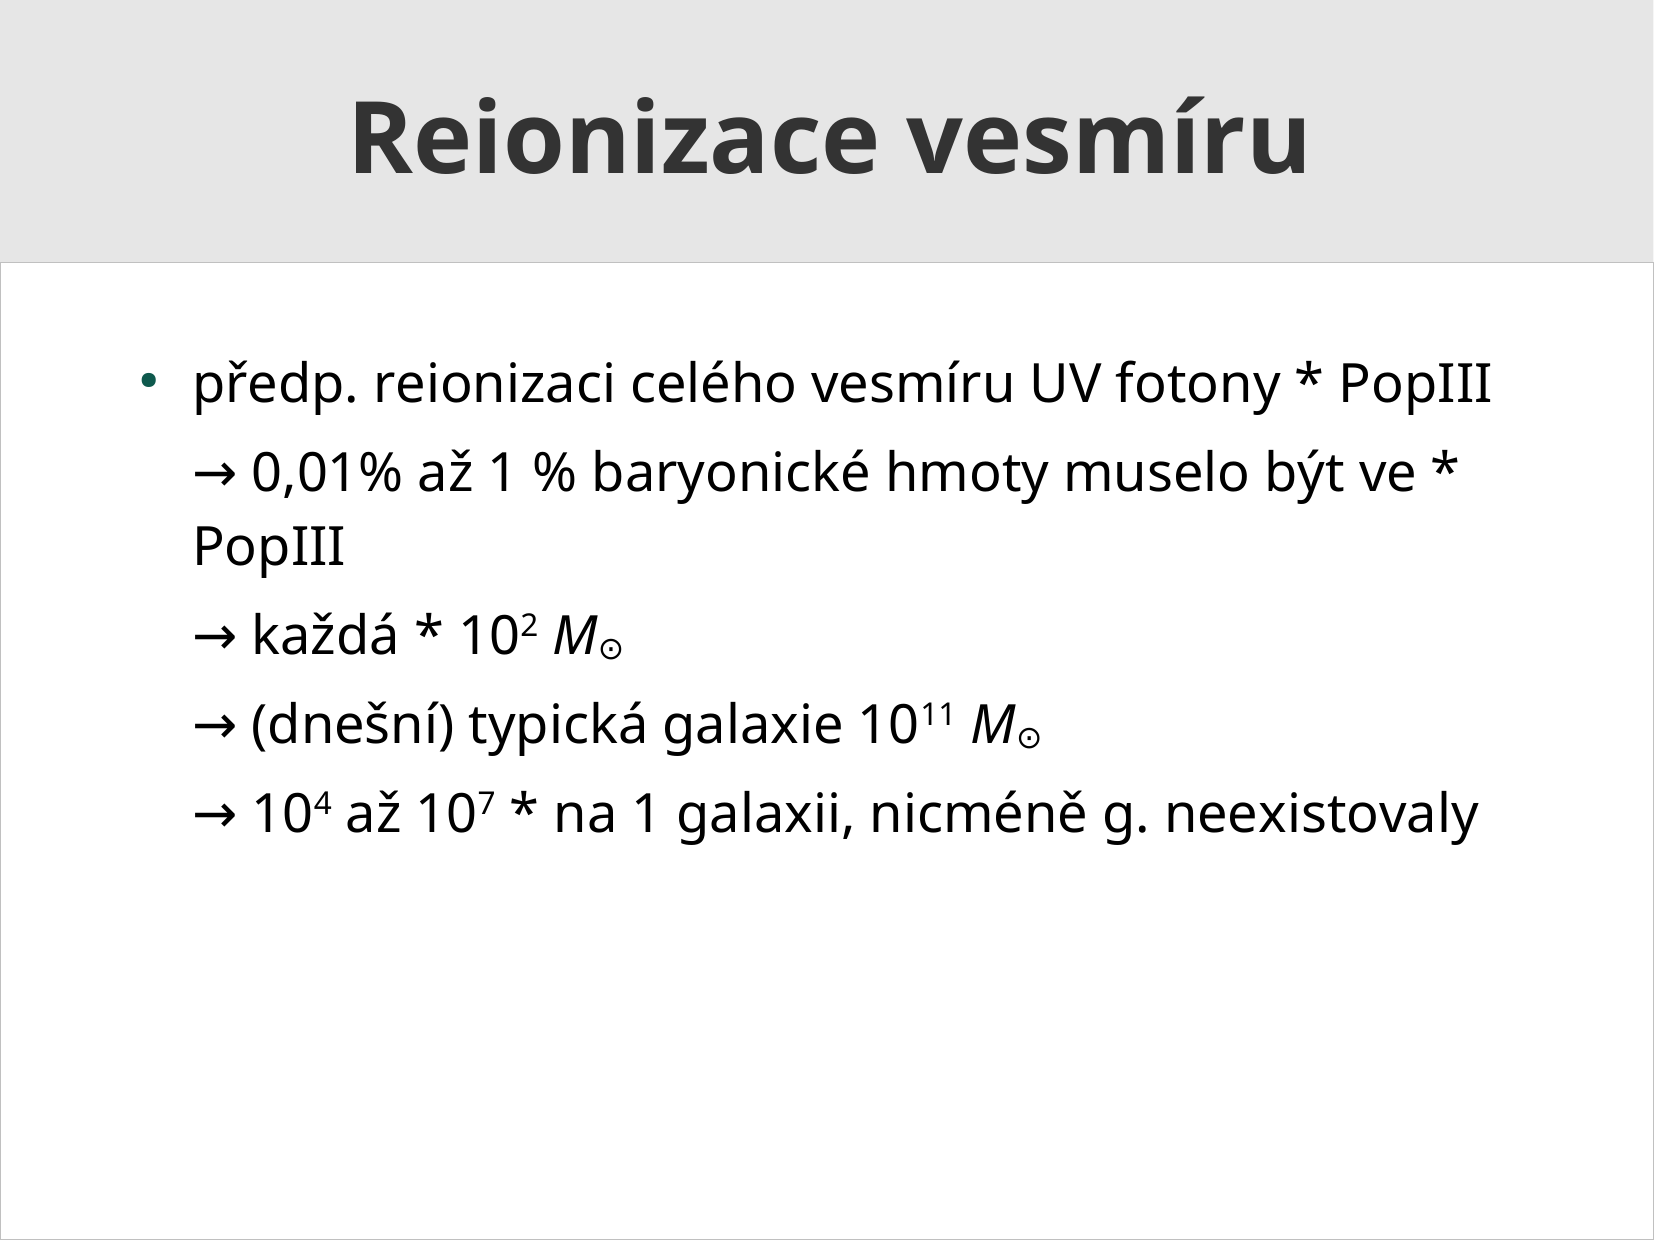

# Reionizace vesmíru
předp. reionizaci celého vesmíru UV fotony * PopIII
→ 0,01% až 1 % baryonické hmoty muselo být ve * PopIII
→ každá * 102 M⊙
→ (dnešní) typická galaxie 1011 M⊙
→ 104 až 107 * na 1 galaxii, nicméně g. neexistovaly